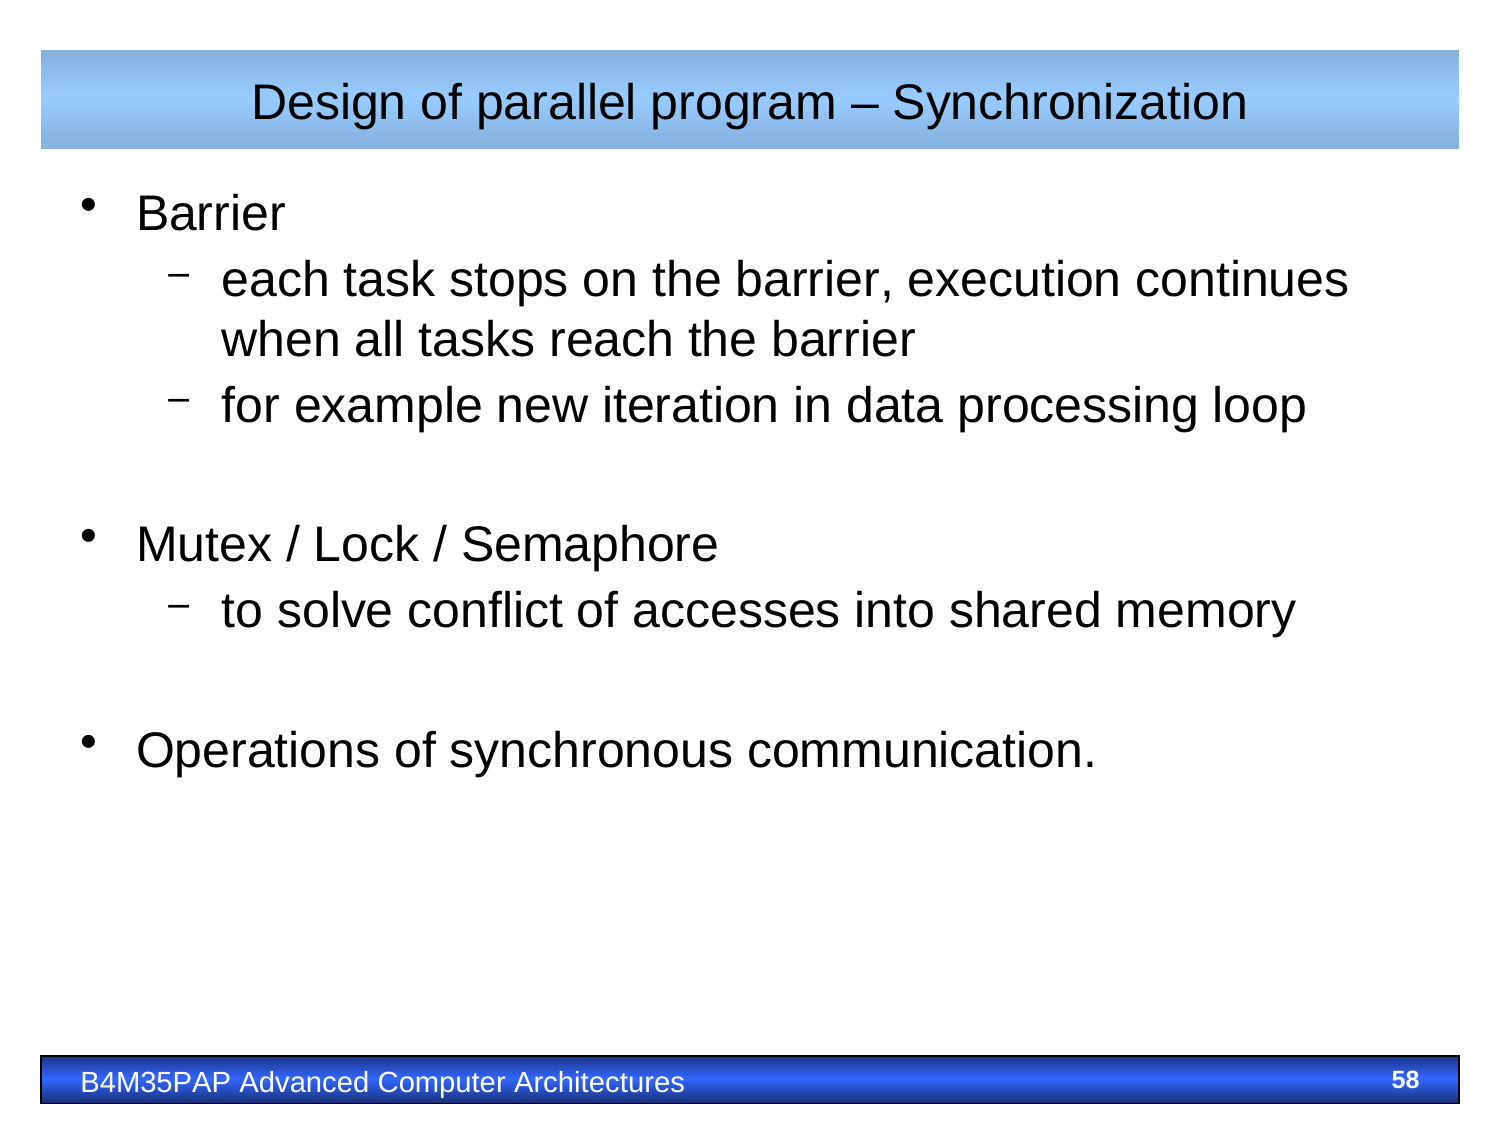

# Design of parallel program – Synchronization
Barrier
each task stops on the barrier, execution continues when all tasks reach the barrier
for example new iteration in data processing loop
Mutex / Lock / Semaphore
to solve conflict of accesses into shared memory
Operations of synchronous communication.